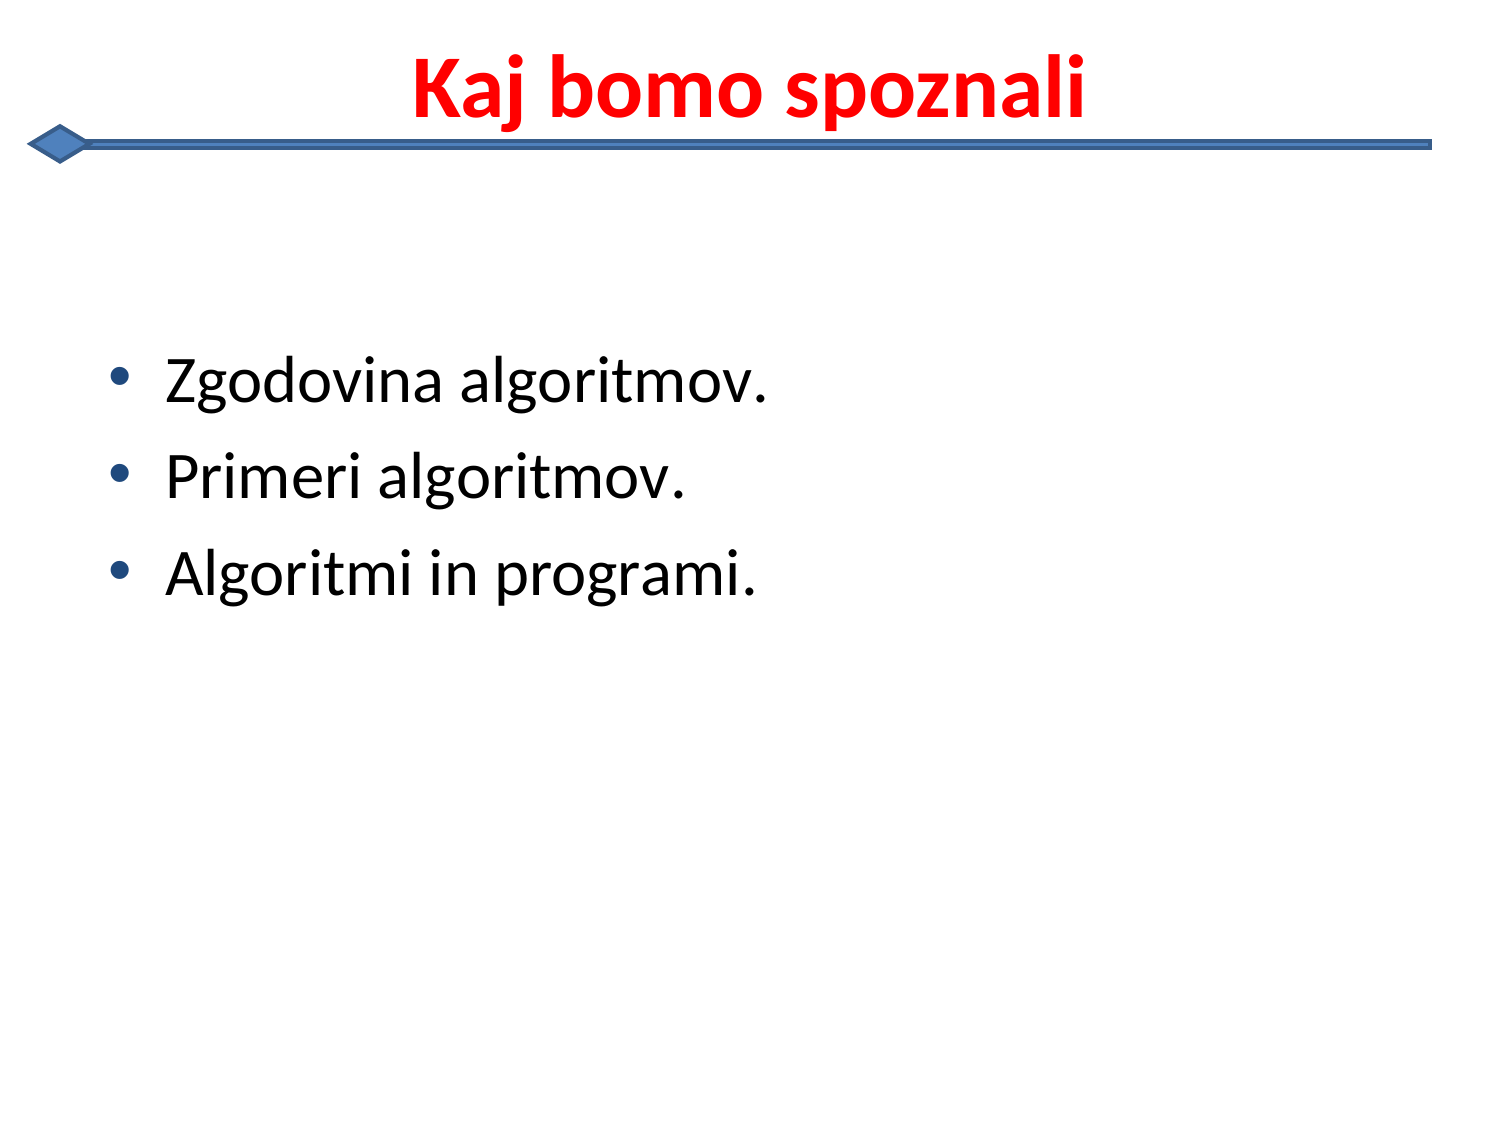

# Kaj bomo spoznali
Zgodovina algoritmov.
Primeri algoritmov.
Algoritmi in programi.